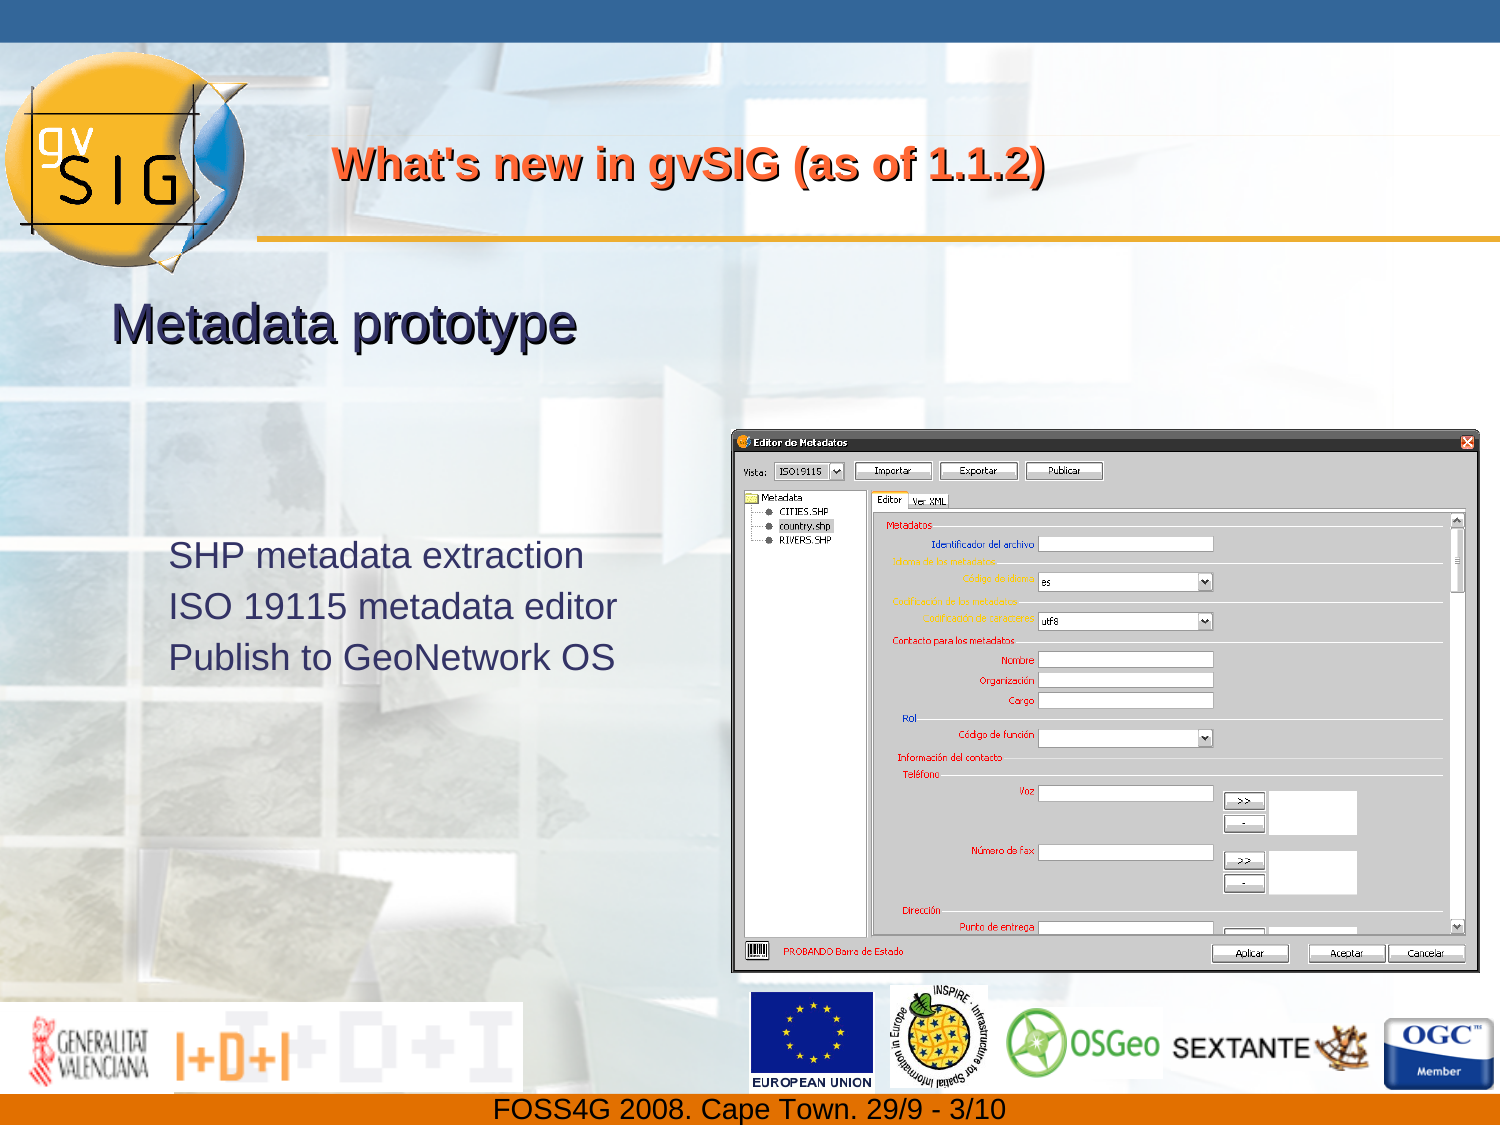

#
What's new in gvSIG (as of 1.1.2)
Metadata prototype
SHP metadata extraction
ISO 19115 metadata editor
Publish to GeoNetwork OS